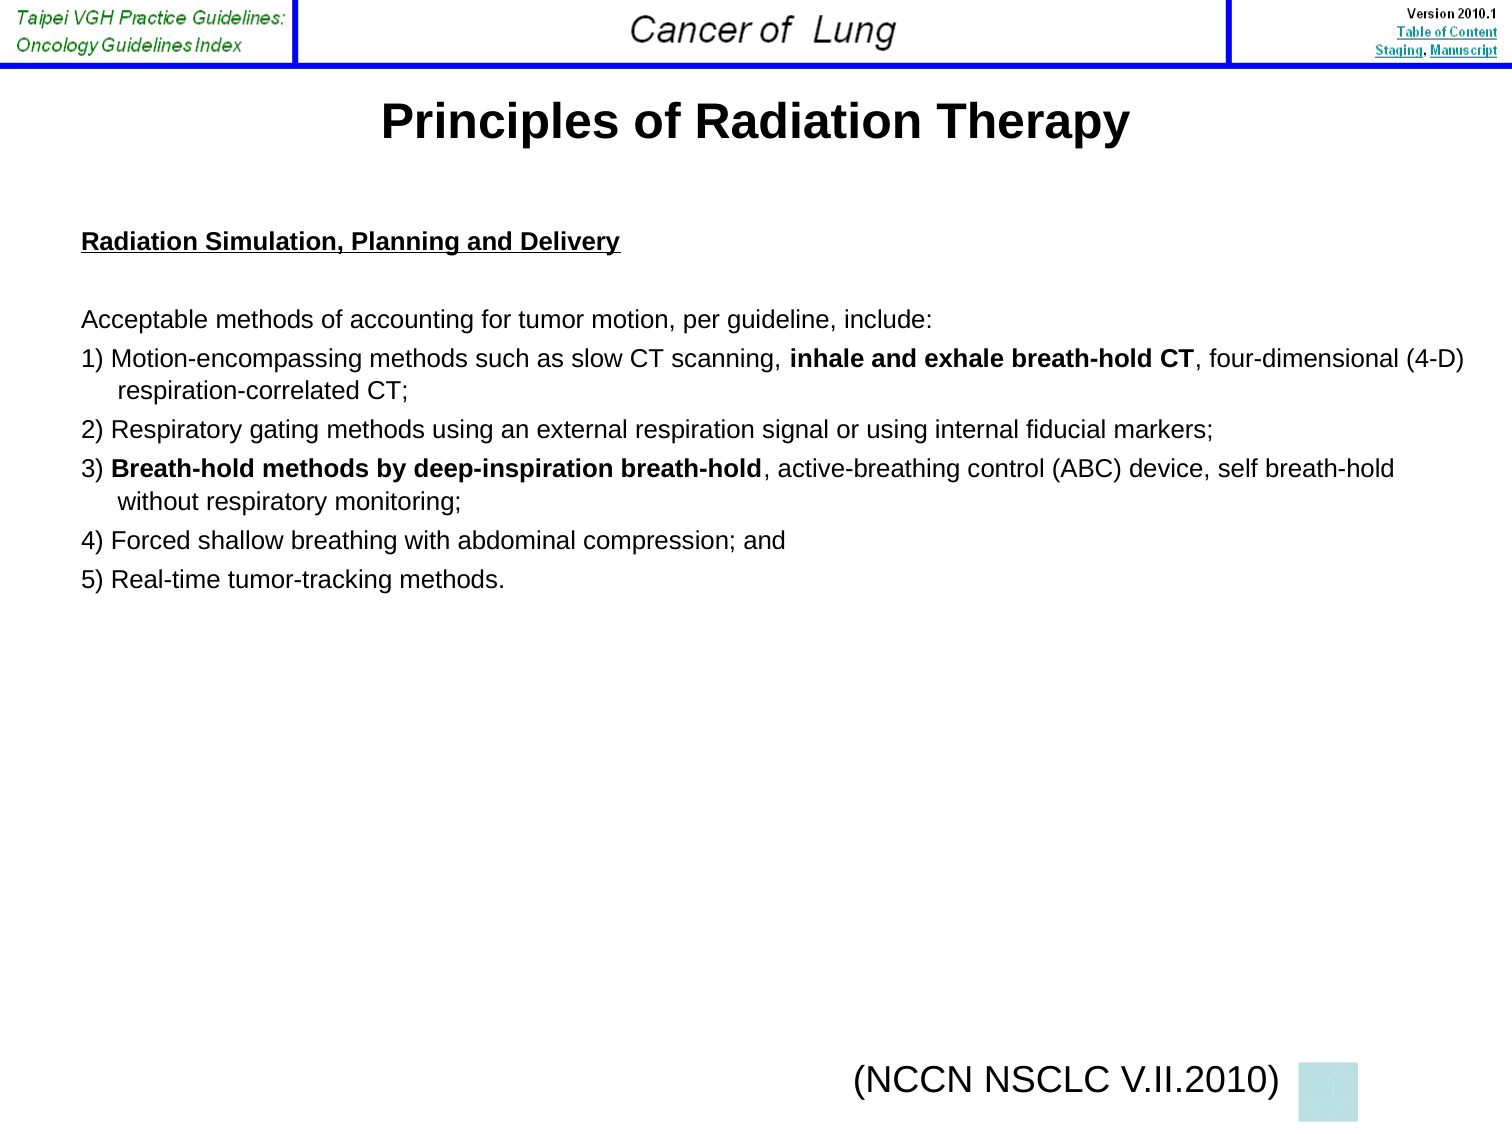

# Principles of Radiation Therapy
Radiation Simulation, Planning and Delivery
Acceptable methods of accounting for tumor motion, per guideline, include:
1) Motion-encompassing methods such as slow CT scanning, inhale and exhale breath-hold CT, four-dimensional (4-D) respiration-correlated CT;
2) Respiratory gating methods using an external respiration signal or using internal fiducial markers;
3) Breath-hold methods by deep-inspiration breath-hold, active-breathing control (ABC) device, self breath-hold without respiratory monitoring;
4) Forced shallow breathing with abdominal compression; and
5) Real-time tumor-tracking methods.
(NCCN NSCLC V.II.2010)